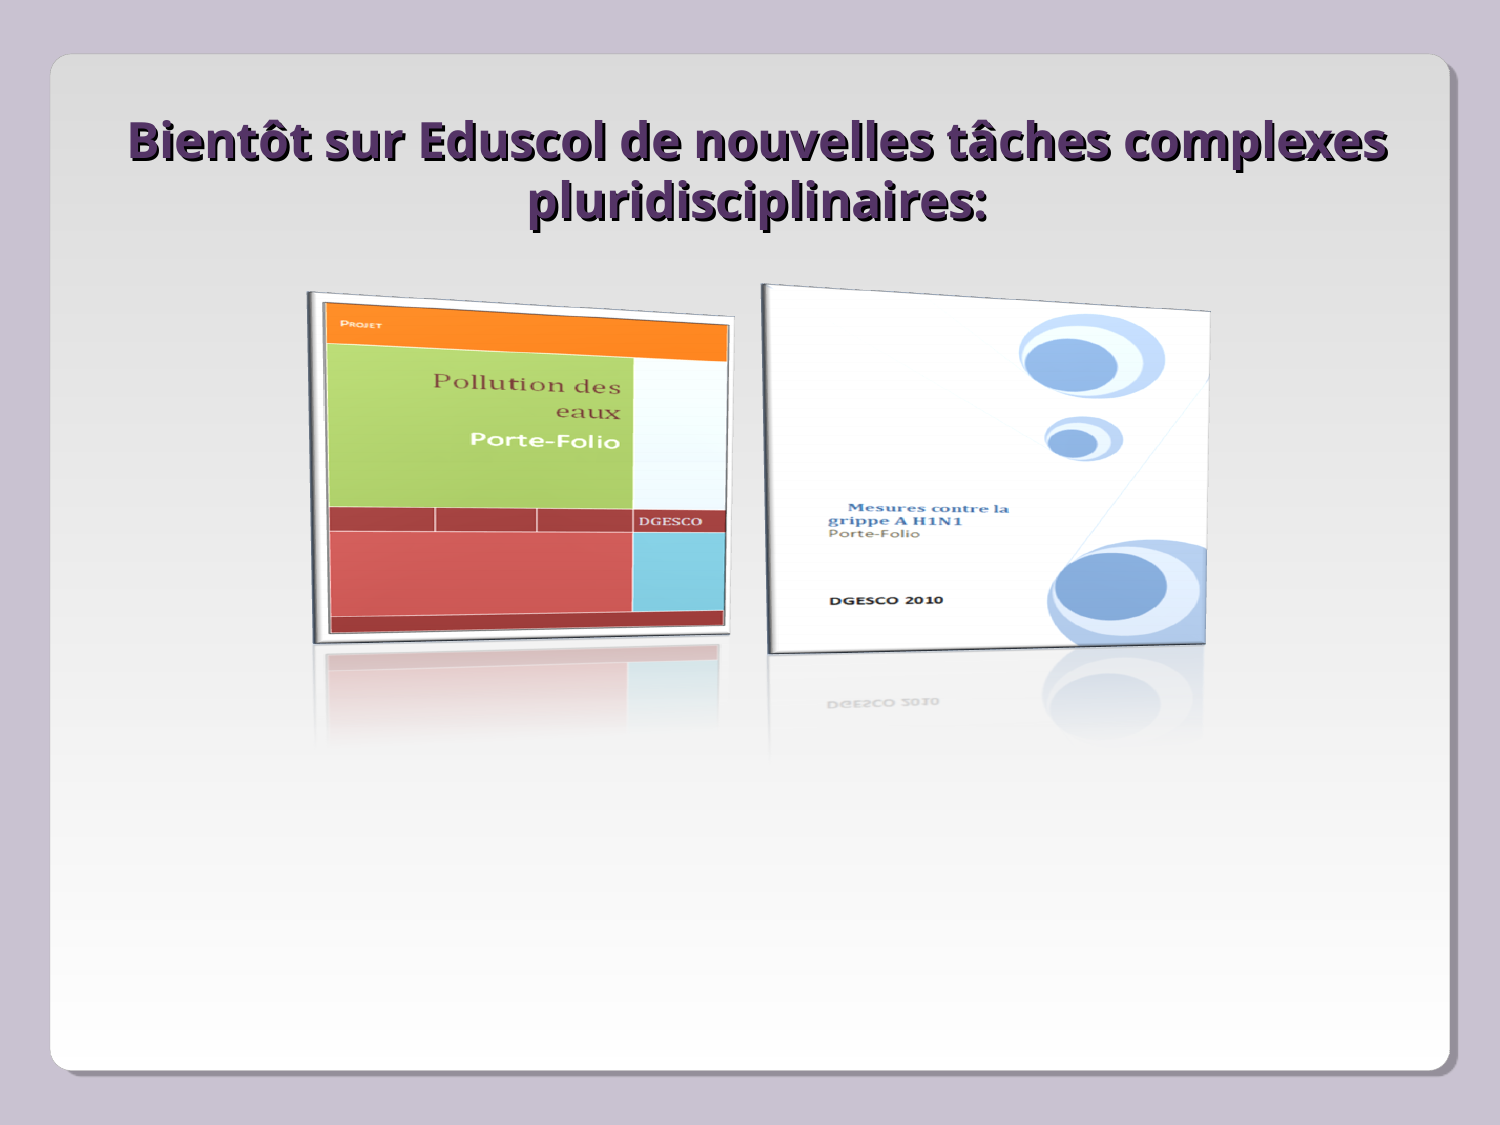

# Bientôt sur Eduscol de nouvelles tâches complexes pluridisciplinaires: